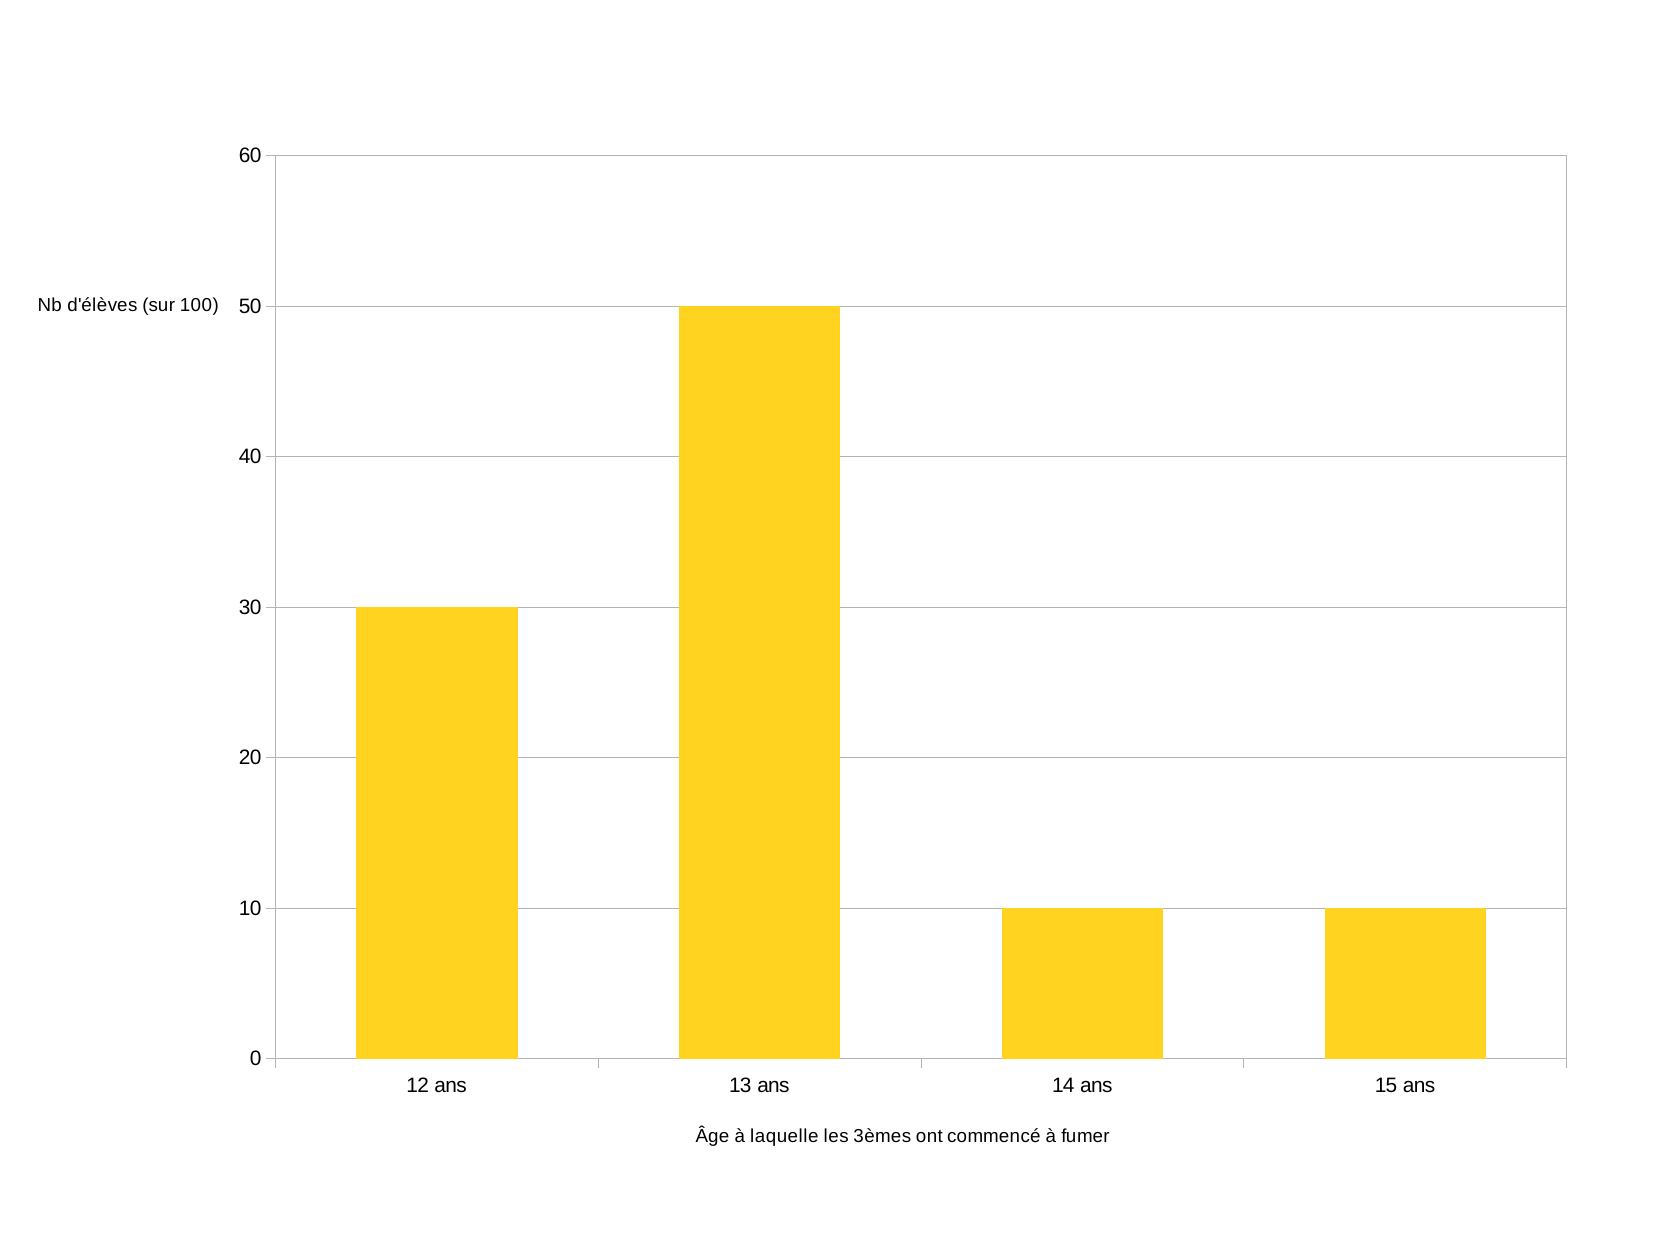

### Chart
| Category | 3 colonne |
|---|---|
| 12 ans | 30.0 |
| 13 ans | 50.0 |
| 14 ans | 10.0 |
| 15 ans | 10.0 |